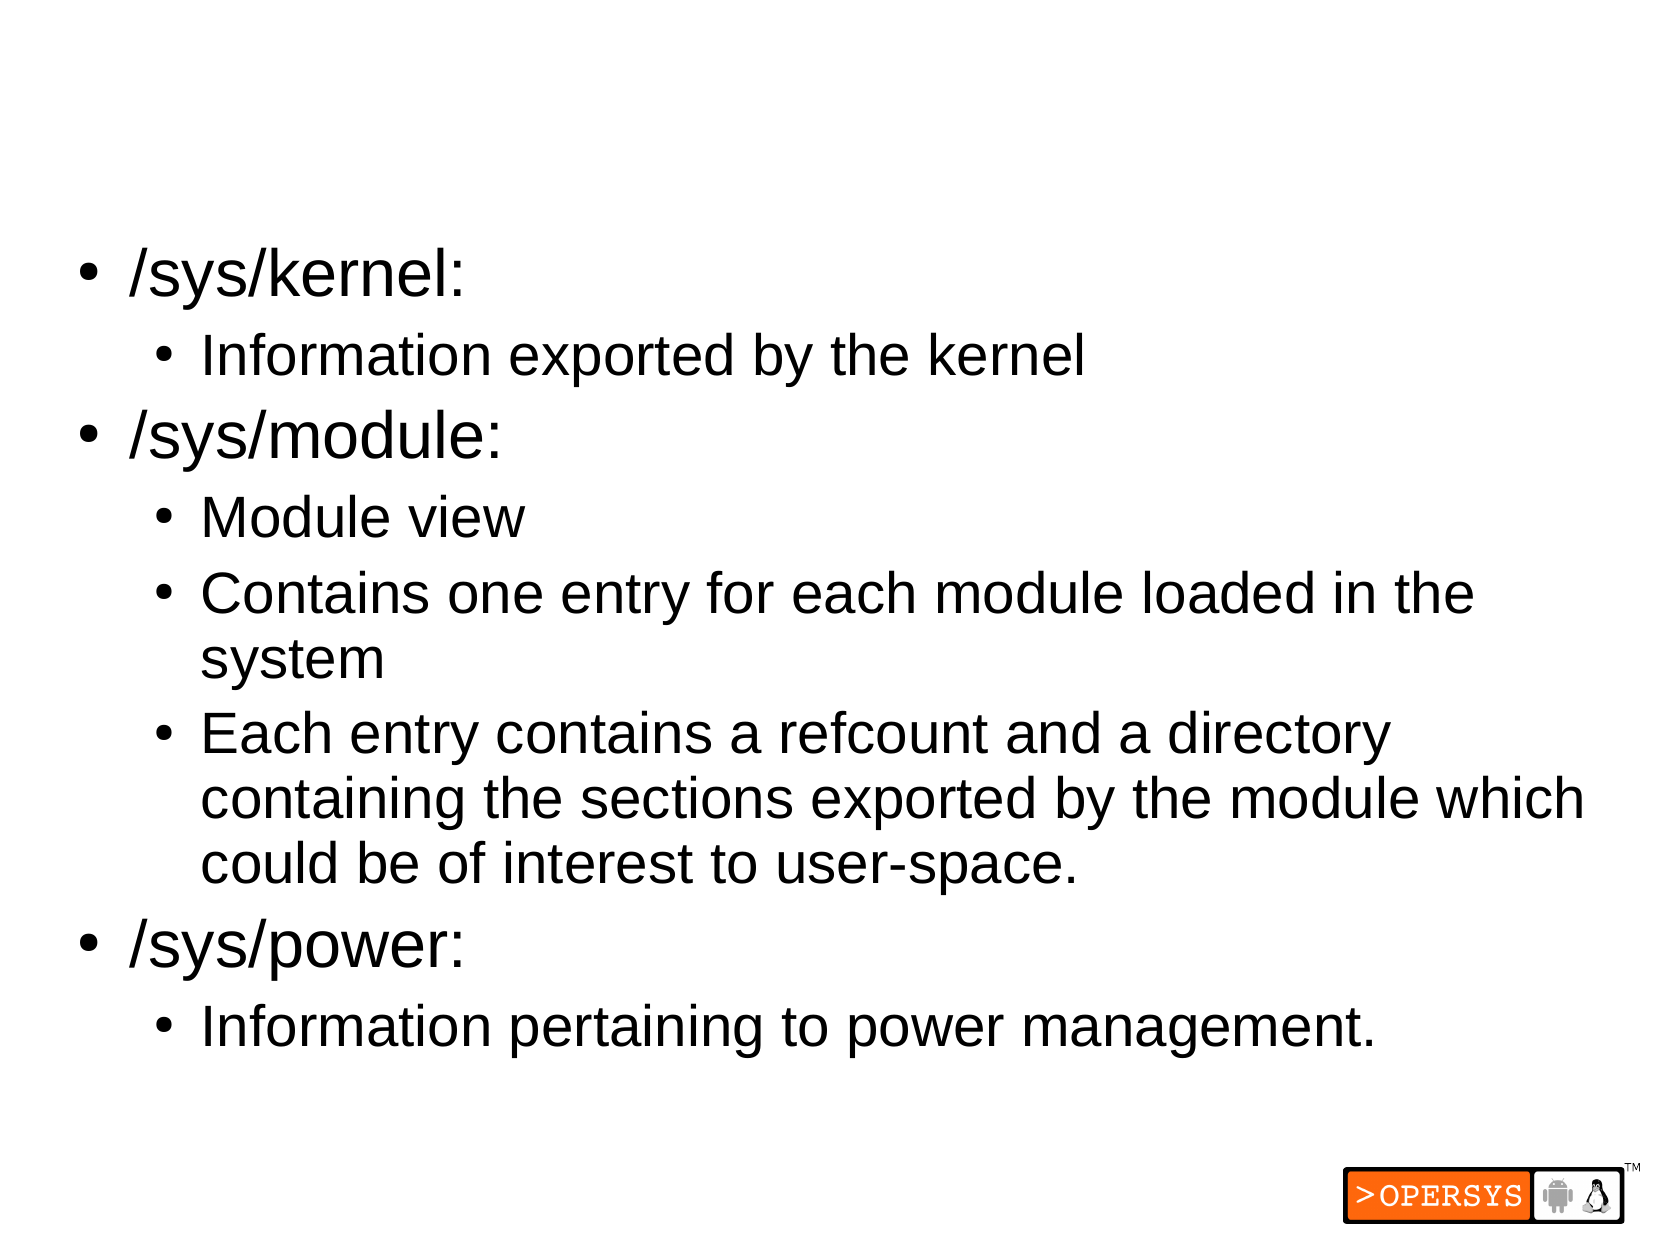

# /sys/kernel:
Information exported by the kernel
/sys/module:
Module view
Contains one entry for each module loaded in the system
Each entry contains a refcount and a directory containing the sections exported by the module which could be of interest to user-space.
/sys/power:
Information pertaining to power management.